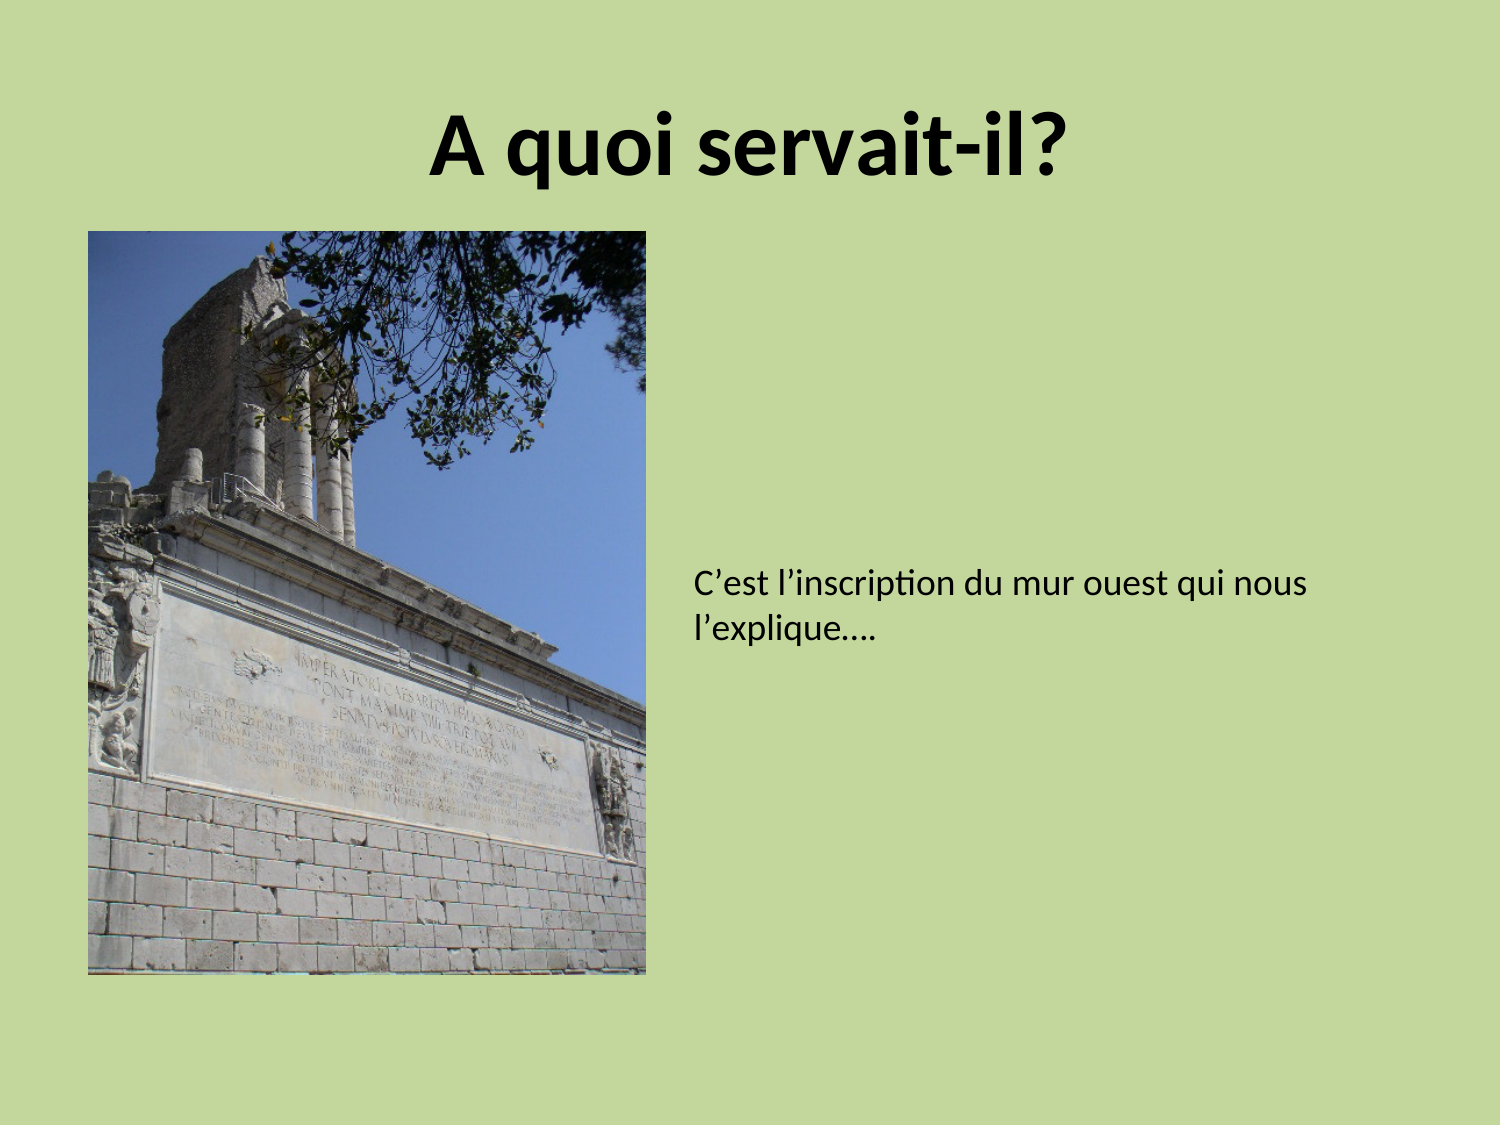

# A quoi servait-il?
C’est l’inscription du mur ouest qui nous l’explique….